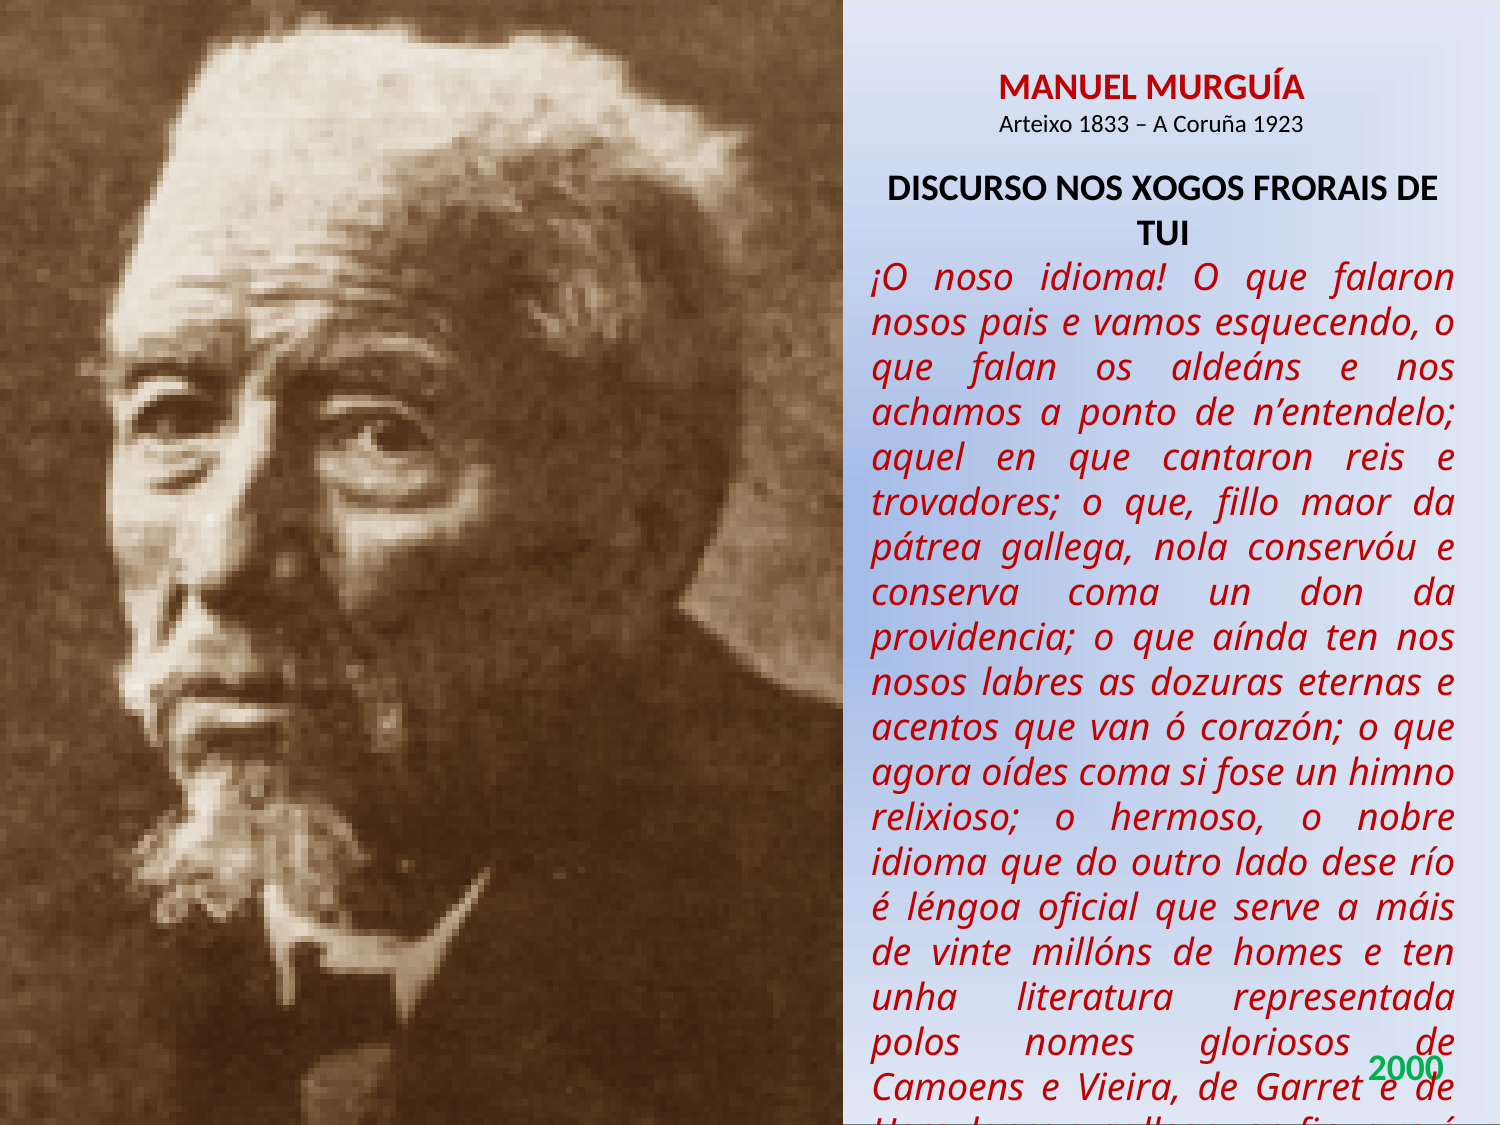

MANUEL MURGUÍA
Arteixo 1833 – A Coruña 1923
DISCURSO NOS XOGOS FRORAIS DE TUI
¡O noso idioma! O que falaron nosos pais e vamos esquecendo, o que falan os aldeáns e nos achamos a ponto de n’entendelo; aquel en que cantaron reis e trovadores; o que, fillo maor da pátrea gallega, nola conservóu e conserva coma un don da providencia; o que aínda ten nos nosos labres as dozuras eternas e acentos que van ó corazón; o que agora oídes coma si fose un himno relixioso; o hermoso, o nobre idioma que do outro lado dese río é léngoa oficial que serve a máis de vinte millóns de homes e ten unha literatura representada polos nomes gloriosos de Camoens e Vieira, de Garret e de Herculano; o gallego, en fin, que é o que nos dá dereito á enteira posesión da terra en que fomos nados, que nos de que, pois somos un pobo distinto, debemos selo...
2000